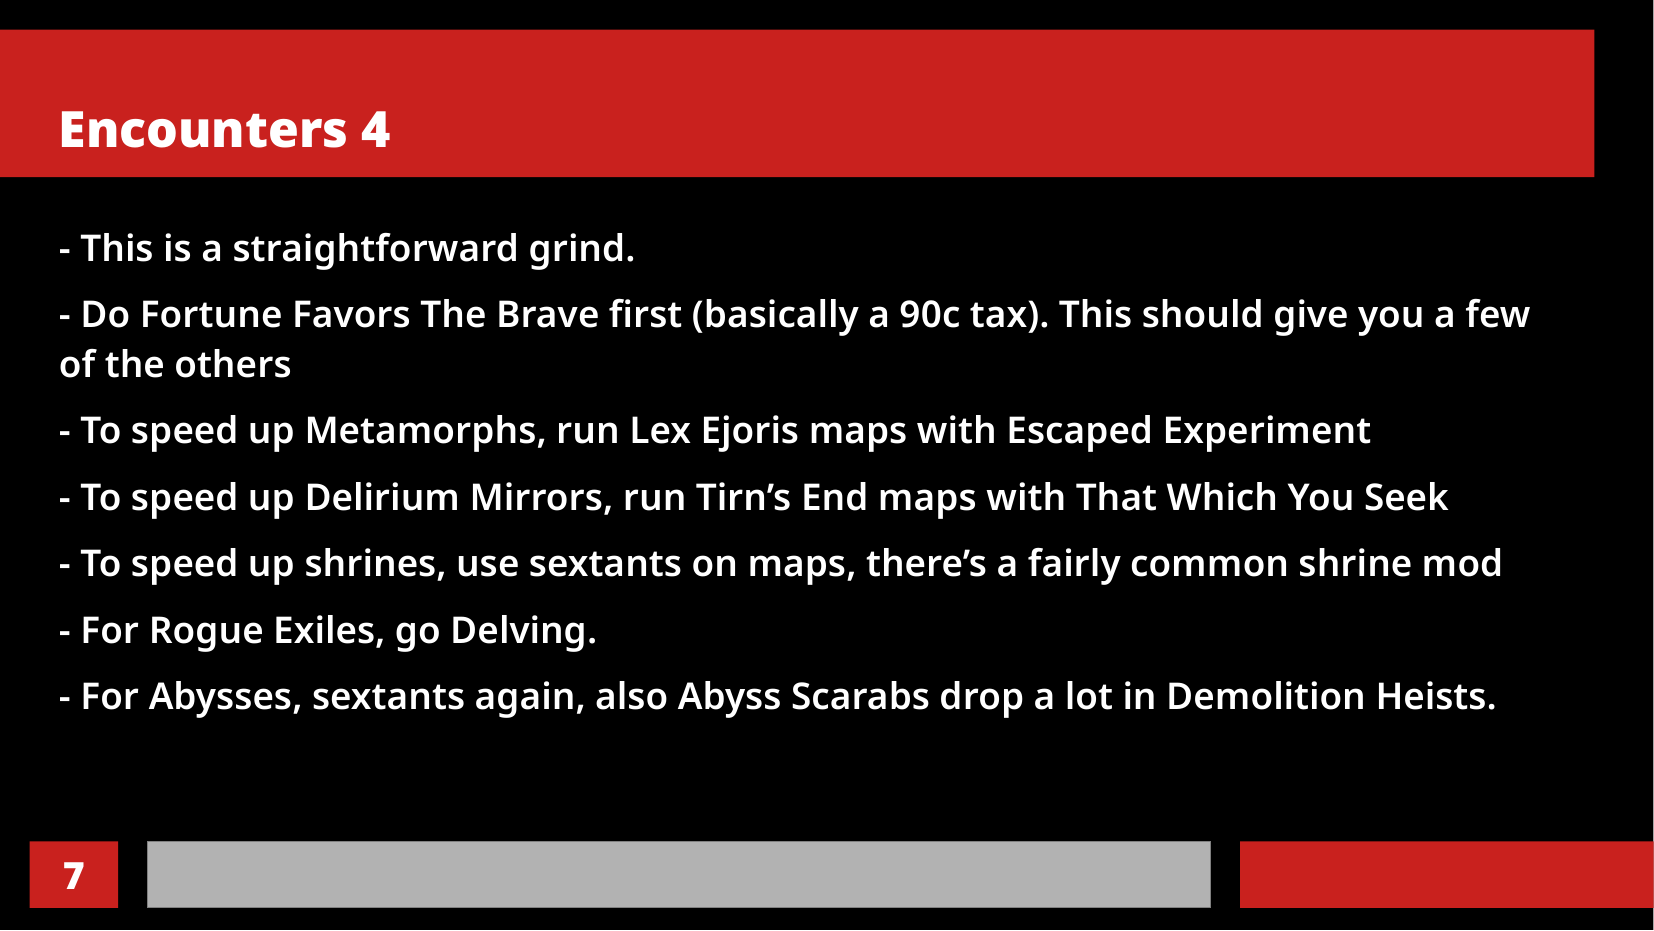

# Encounters 4
- This is a straightforward grind.
- Do Fortune Favors The Brave first (basically a 90c tax). This should give you a few of the others
- To speed up Metamorphs, run Lex Ejoris maps with Escaped Experiment
- To speed up Delirium Mirrors, run Tirn’s End maps with That Which You Seek
- To speed up shrines, use sextants on maps, there’s a fairly common shrine mod
- For Rogue Exiles, go Delving.
- For Abysses, sextants again, also Abyss Scarabs drop a lot in Demolition Heists.
7